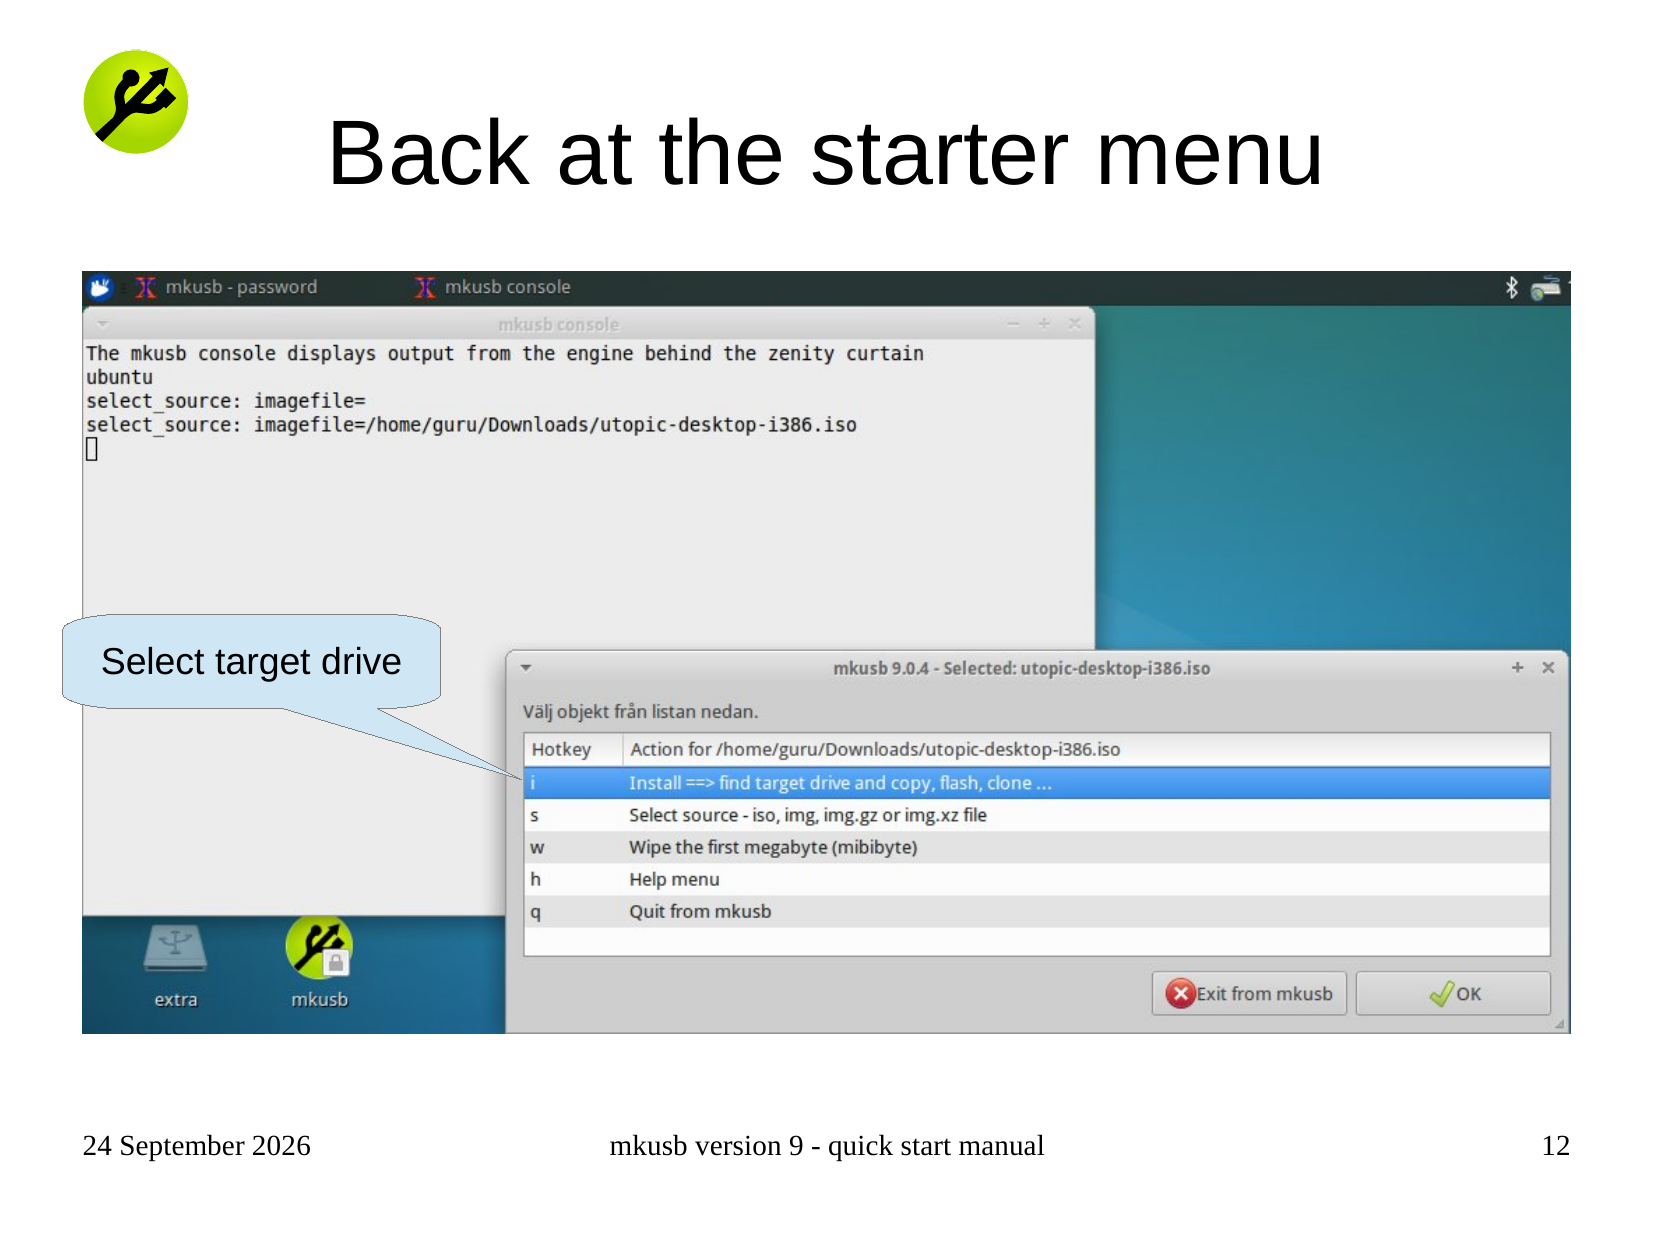

# Back at the starter menu
Select target drive
mkusb version 9 - quick start manual
12